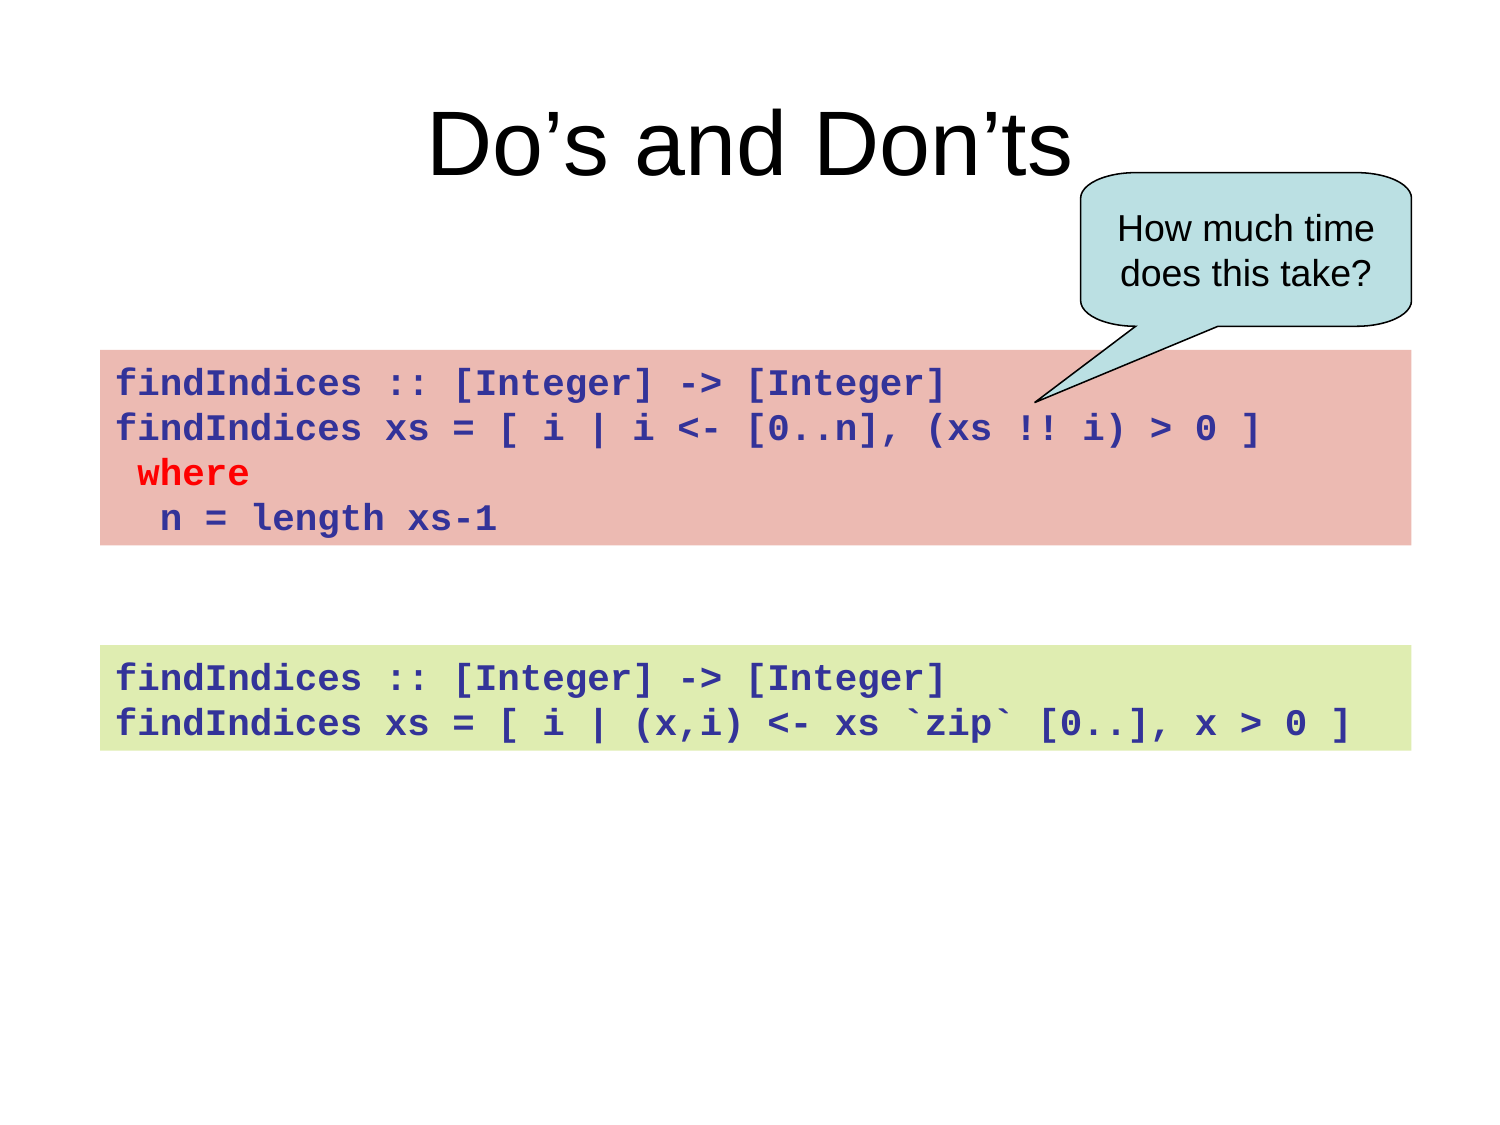

# Do’s and Don’ts
How much time does this take?
findIndices :: [Integer] -> [Integer]
findIndices xs = [ i | i <- [0..n], (xs !! i) > 0 ]
 where
 n = length xs-1
findIndices :: [Integer] -> [Integer]
findIndices xs = [ i | (x,i) <- xs `zip` [0..], x > 0 ]